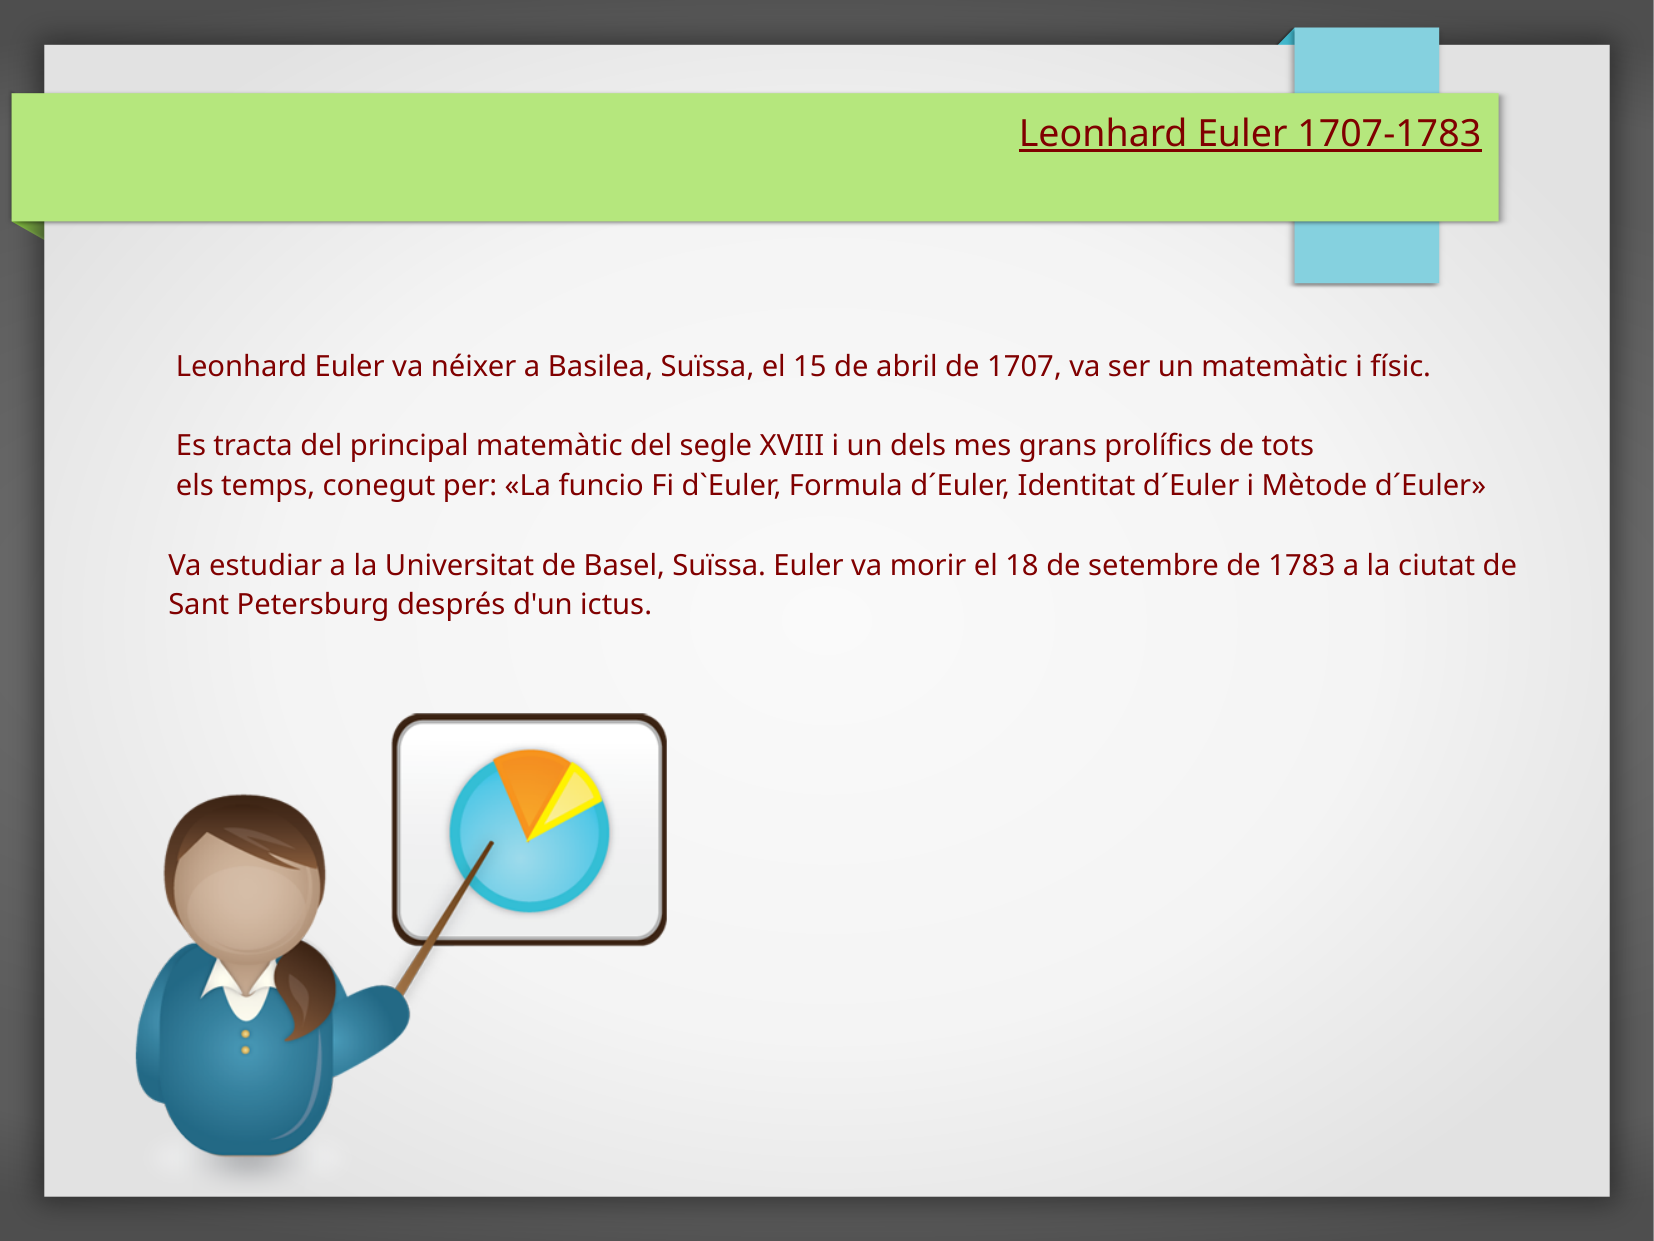

Leonhard Euler 1707-1783
 Leonhard Euler va néixer a Basilea, Suïssa, el 15 de abril de 1707, va ser un matemàtic i físic.
 Es tracta del principal matemàtic del segle XVIII i un dels mes grans prolífics de tots
 els temps, conegut per: «La funcio Fi d`Euler, Formula d´Euler, Identitat d´Euler i Mètode d´Euler»
Va estudiar a la Universitat de Basel, Suïssa. Euler va morir el 18 de setembre de 1783 a la ciutat de
Sant Petersburg després d'un ictus.